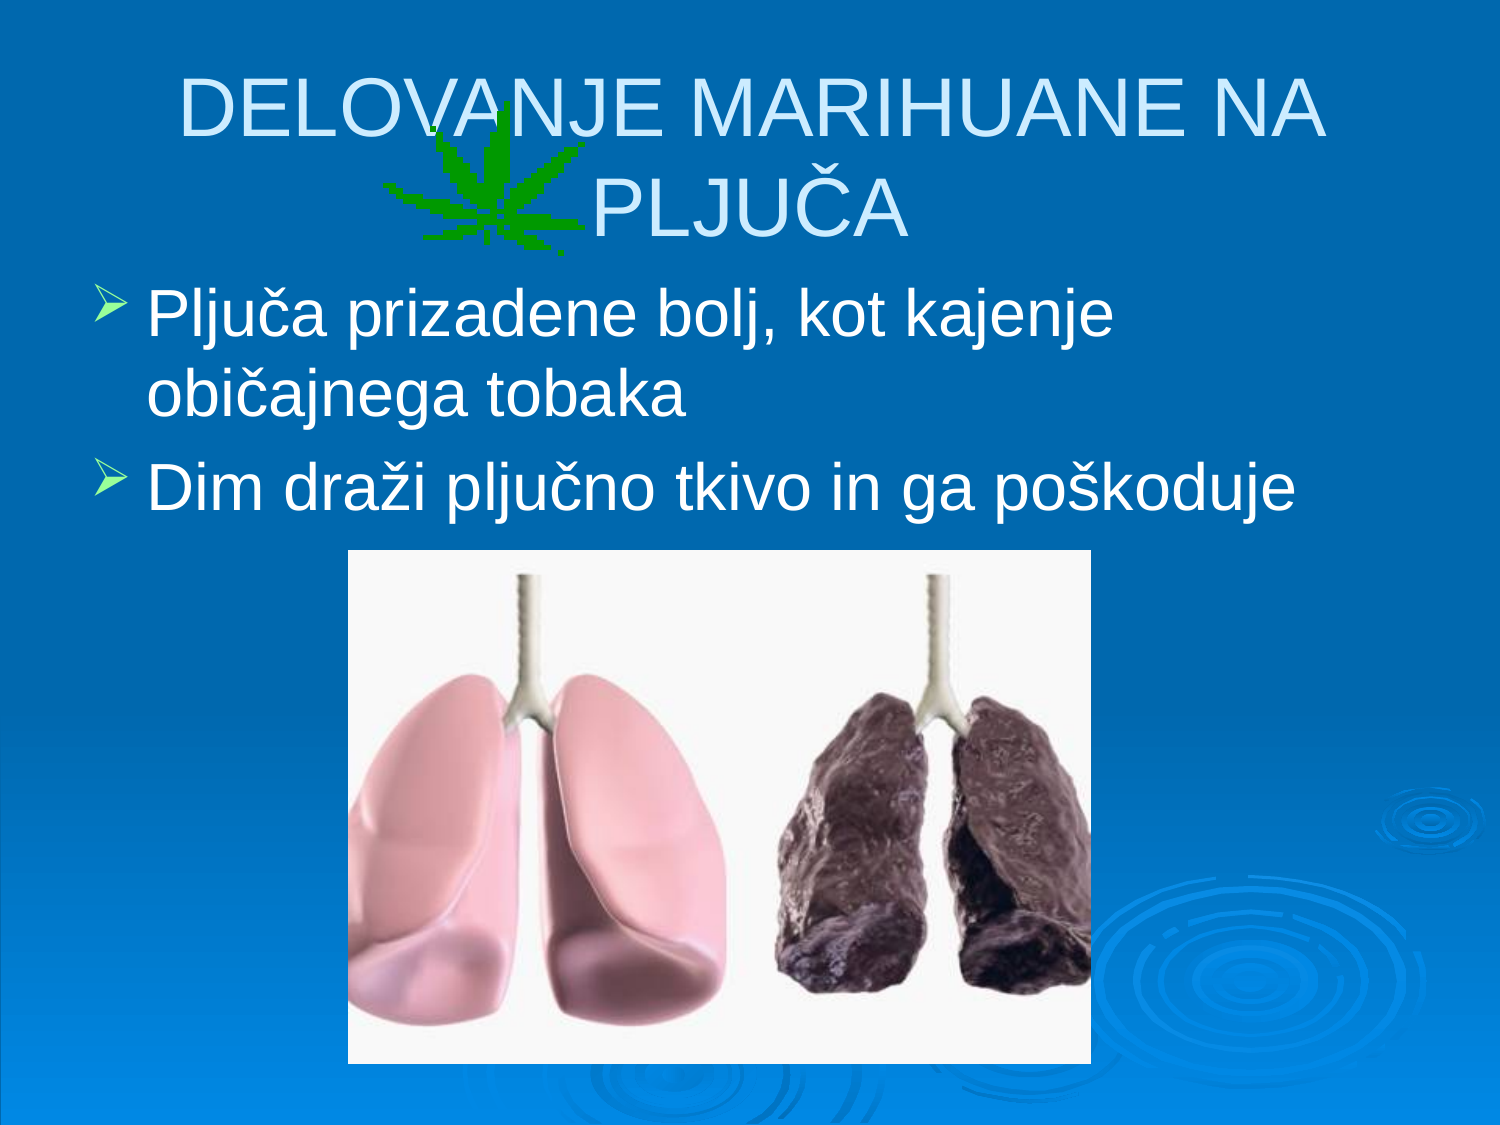

# DELOVANJE MARIHUANE NA PLJUČA
Pljuča prizadene bolj, kot kajenje običajnega tobaka
Dim draži pljučno tkivo in ga poškoduje